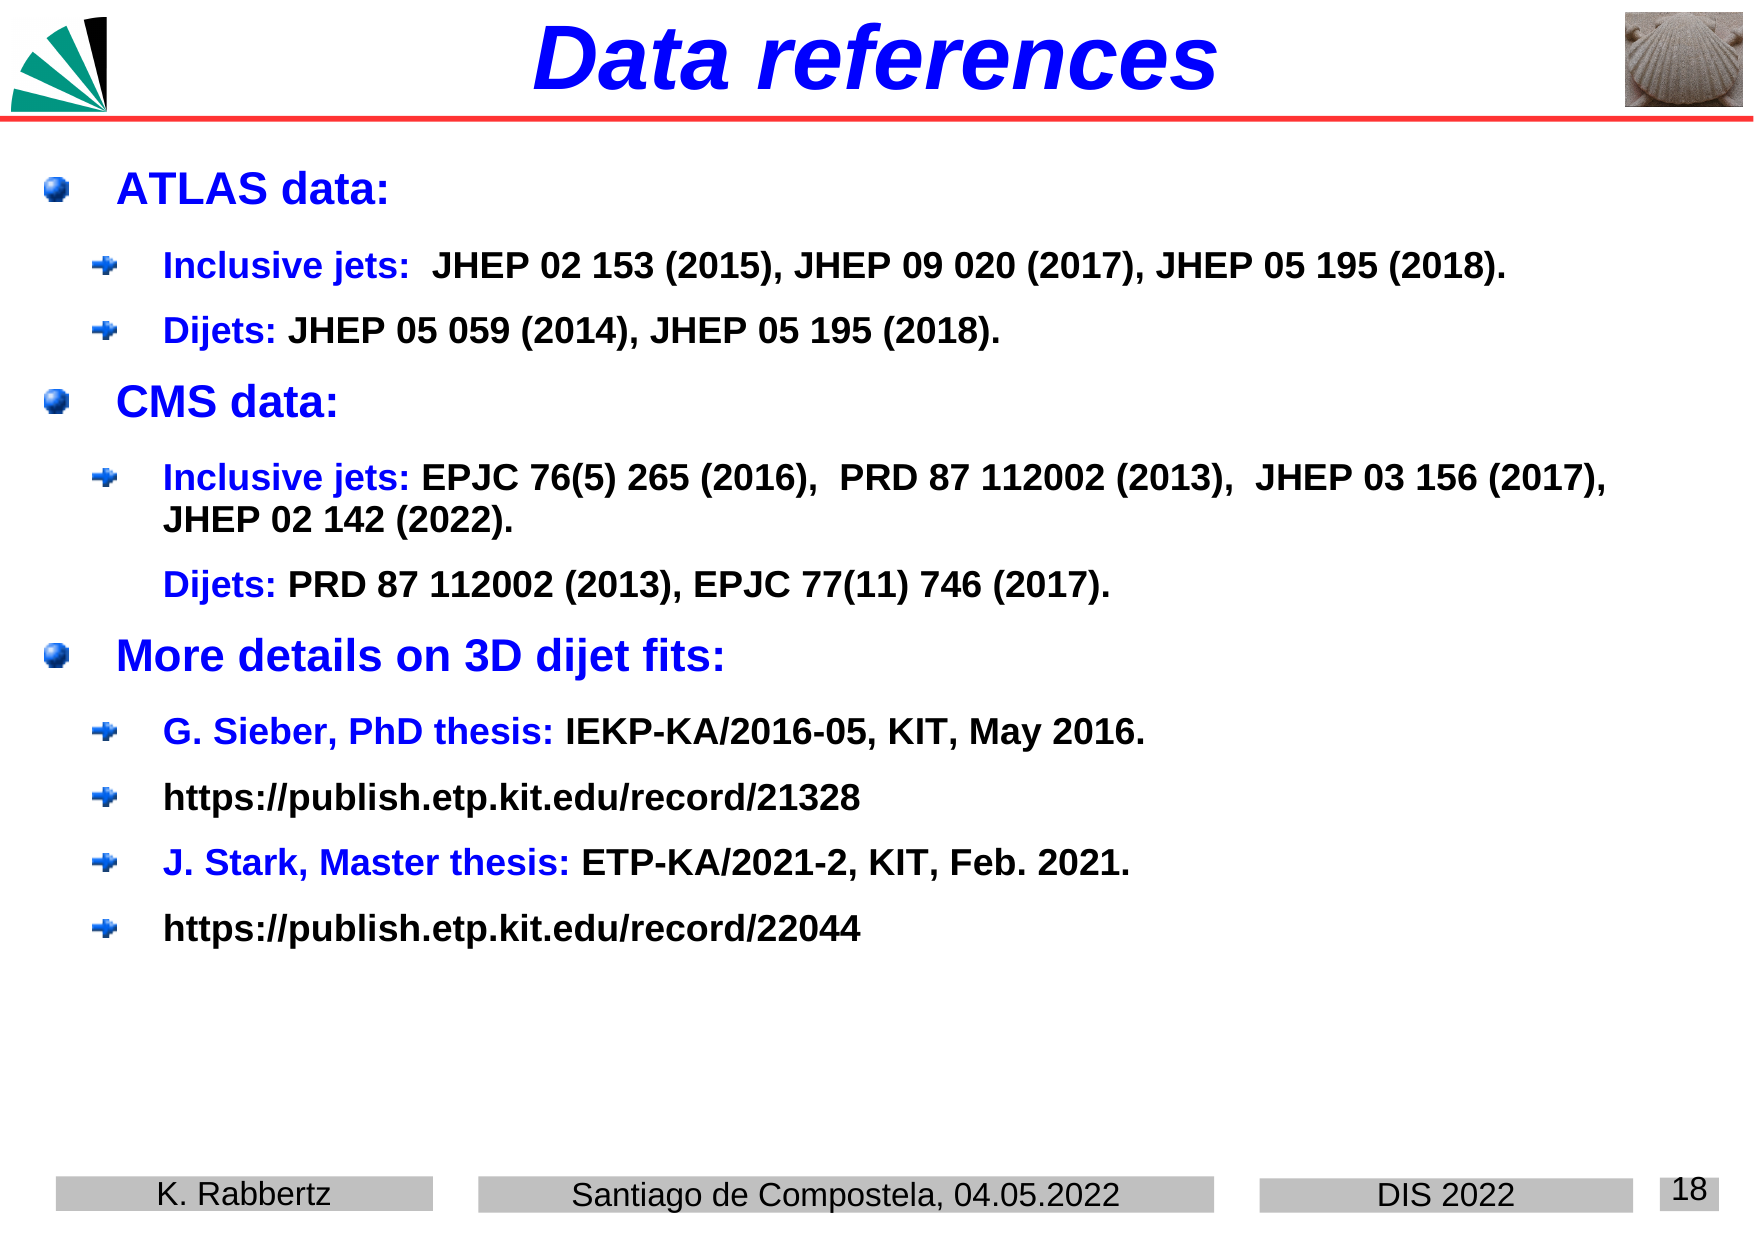

# Data references
ATLAS data:
Inclusive jets: JHEP 02 153 (2015), JHEP 09 020 (2017), JHEP 05 195 (2018).
Dijets: JHEP 05 059 (2014), JHEP 05 195 (2018).
CMS data:
Inclusive jets: EPJC 76(5) 265 (2016), PRD 87 112002 (2013), JHEP 03 156 (2017), JHEP 02 142 (2022).
Dijets: PRD 87 112002 (2013), EPJC 77(11) 746 (2017).
More details on 3D dijet fits:
G. Sieber, PhD thesis: IEKP-KA/2016-05, KIT, May 2016.
https://publish.etp.kit.edu/record/21328
J. Stark, Master thesis: ETP-KA/2021-2, KIT, Feb. 2021.
https://publish.etp.kit.edu/record/22044